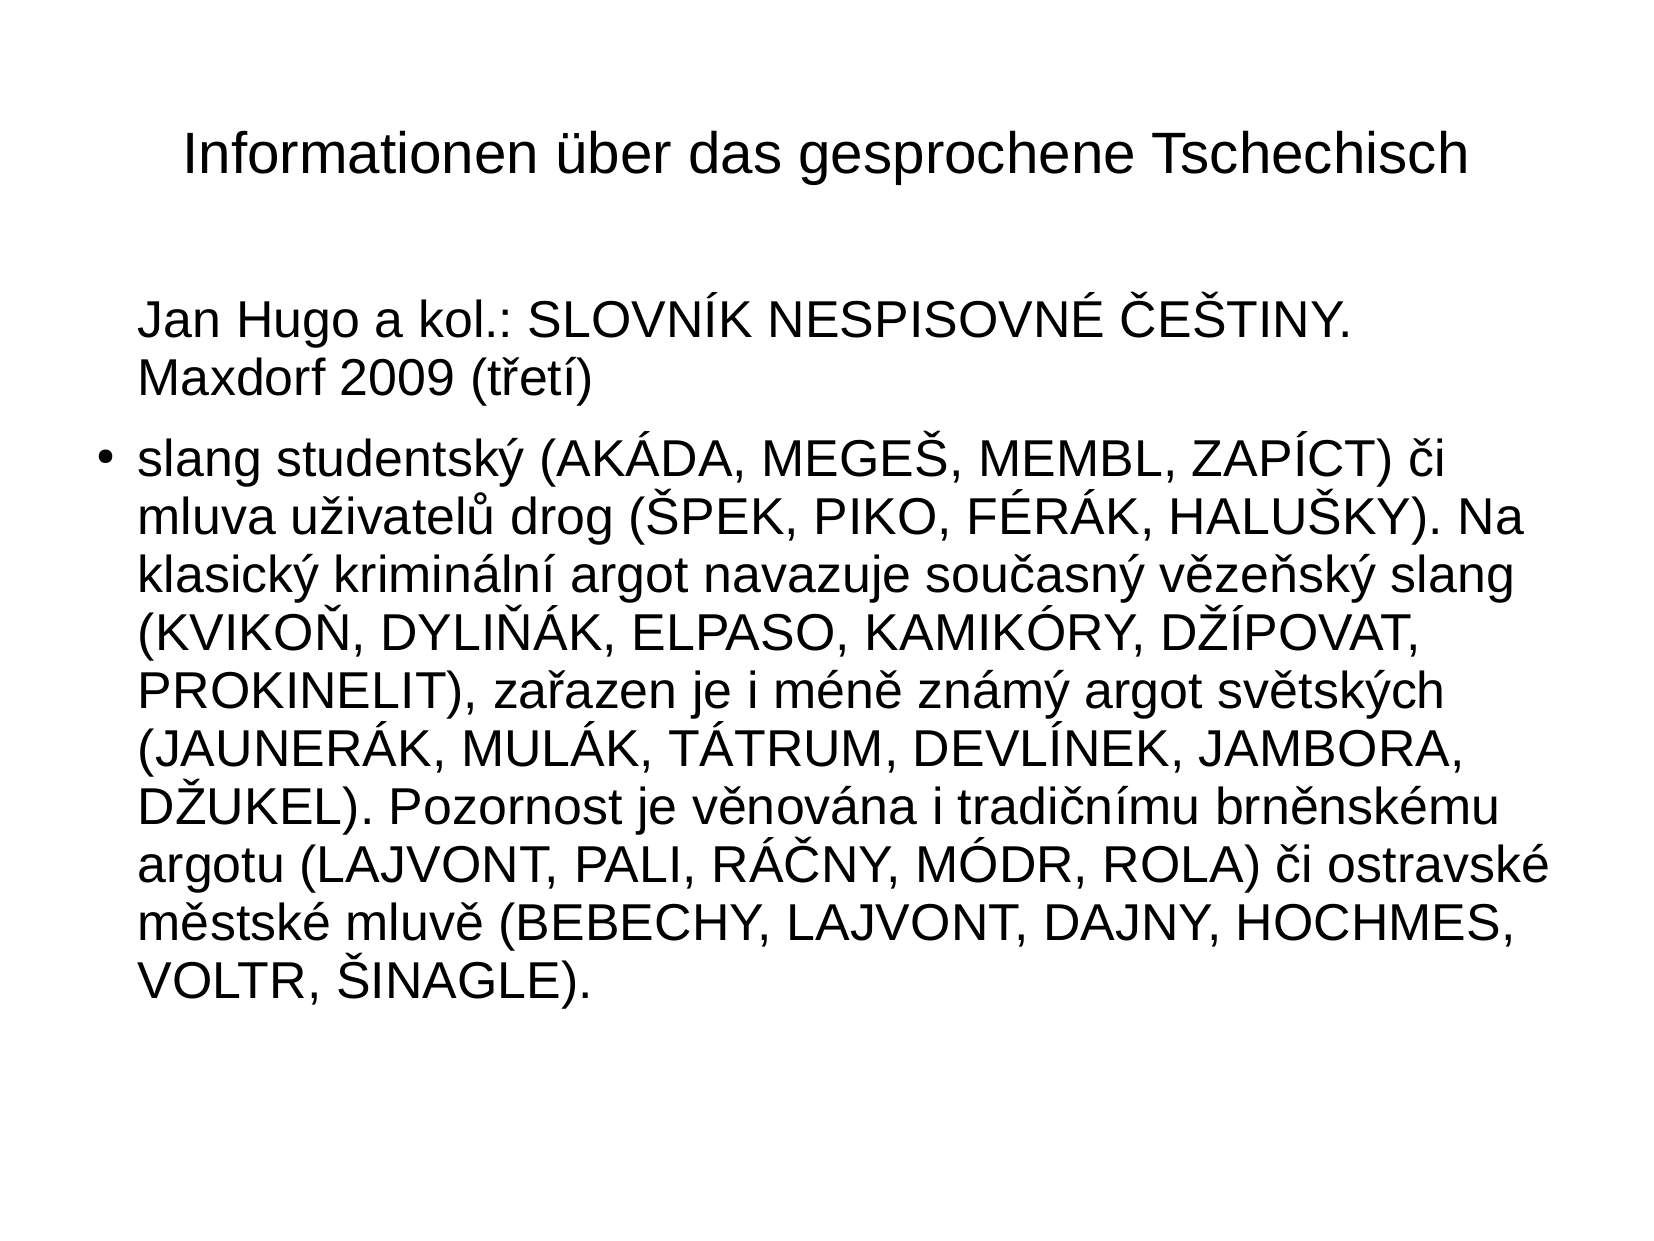

# Informationen über das gesprochene Tschechisch
Jan Hugo a kol.: SLOVNÍK NESPISOVNÉ ČEŠTINY. Maxdorf 2009 (třetí)
slang studentský (AKÁDA, MEGEŠ, MEMBL, ZAPÍCT) či mluva uživatelů drog (ŠPEK, PIKO, FÉRÁK, HALUŠKY). Na klasický kriminální argot navazuje současný vězeňský slang (KVIKOŇ, DYLIŇÁK, ELPASO, KAMIKÓRY, DŽÍPOVAT, PROKINELIT), zařazen je i méně známý argot světských (JAUNERÁK, MULÁK, TÁTRUM, DEVLÍNEK, JAMBORA, DŽUKEL). Pozornost je věnována i tradičnímu brněnskému argotu (LAJVONT, PALI, RÁČNY, MÓDR, ROLA) či ostravské městské mluvě (BEBECHY, LAJVONT, DAJNY, HOCHMES, VOLTR, ŠINAGLE).